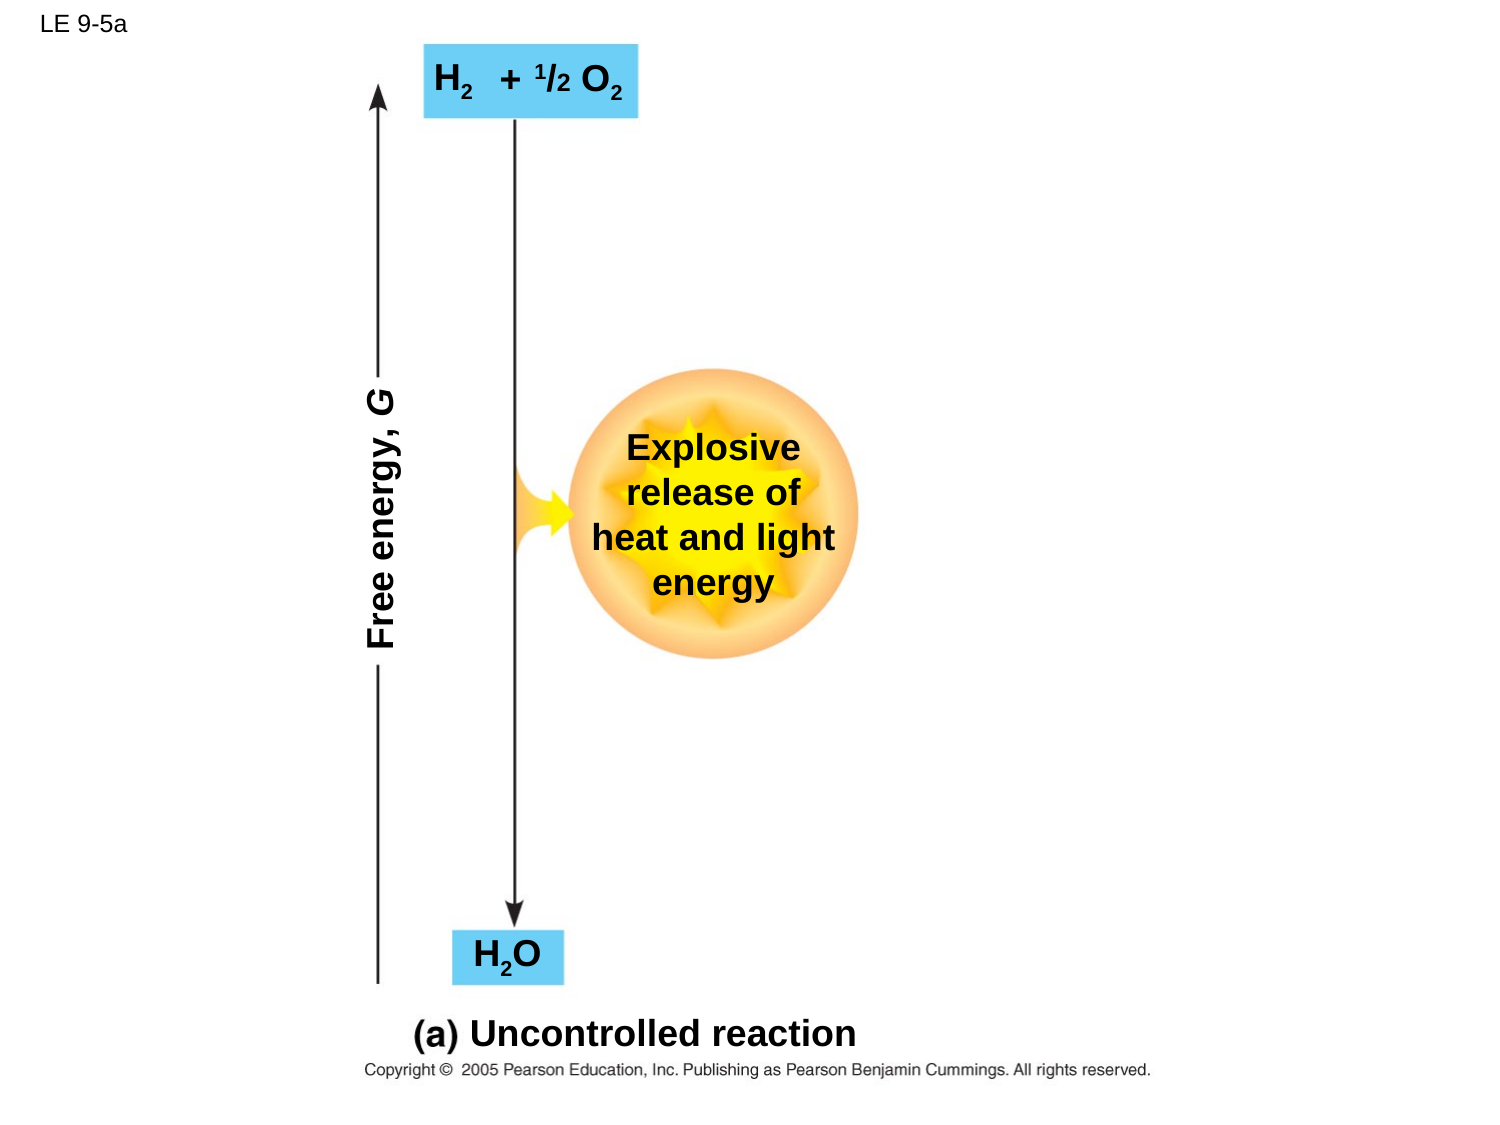

# LE 9-5a
H2
1/2 O2
+
Explosive
release of
heat and light
energy
Free energy, G
H2O
Uncontrolled reaction